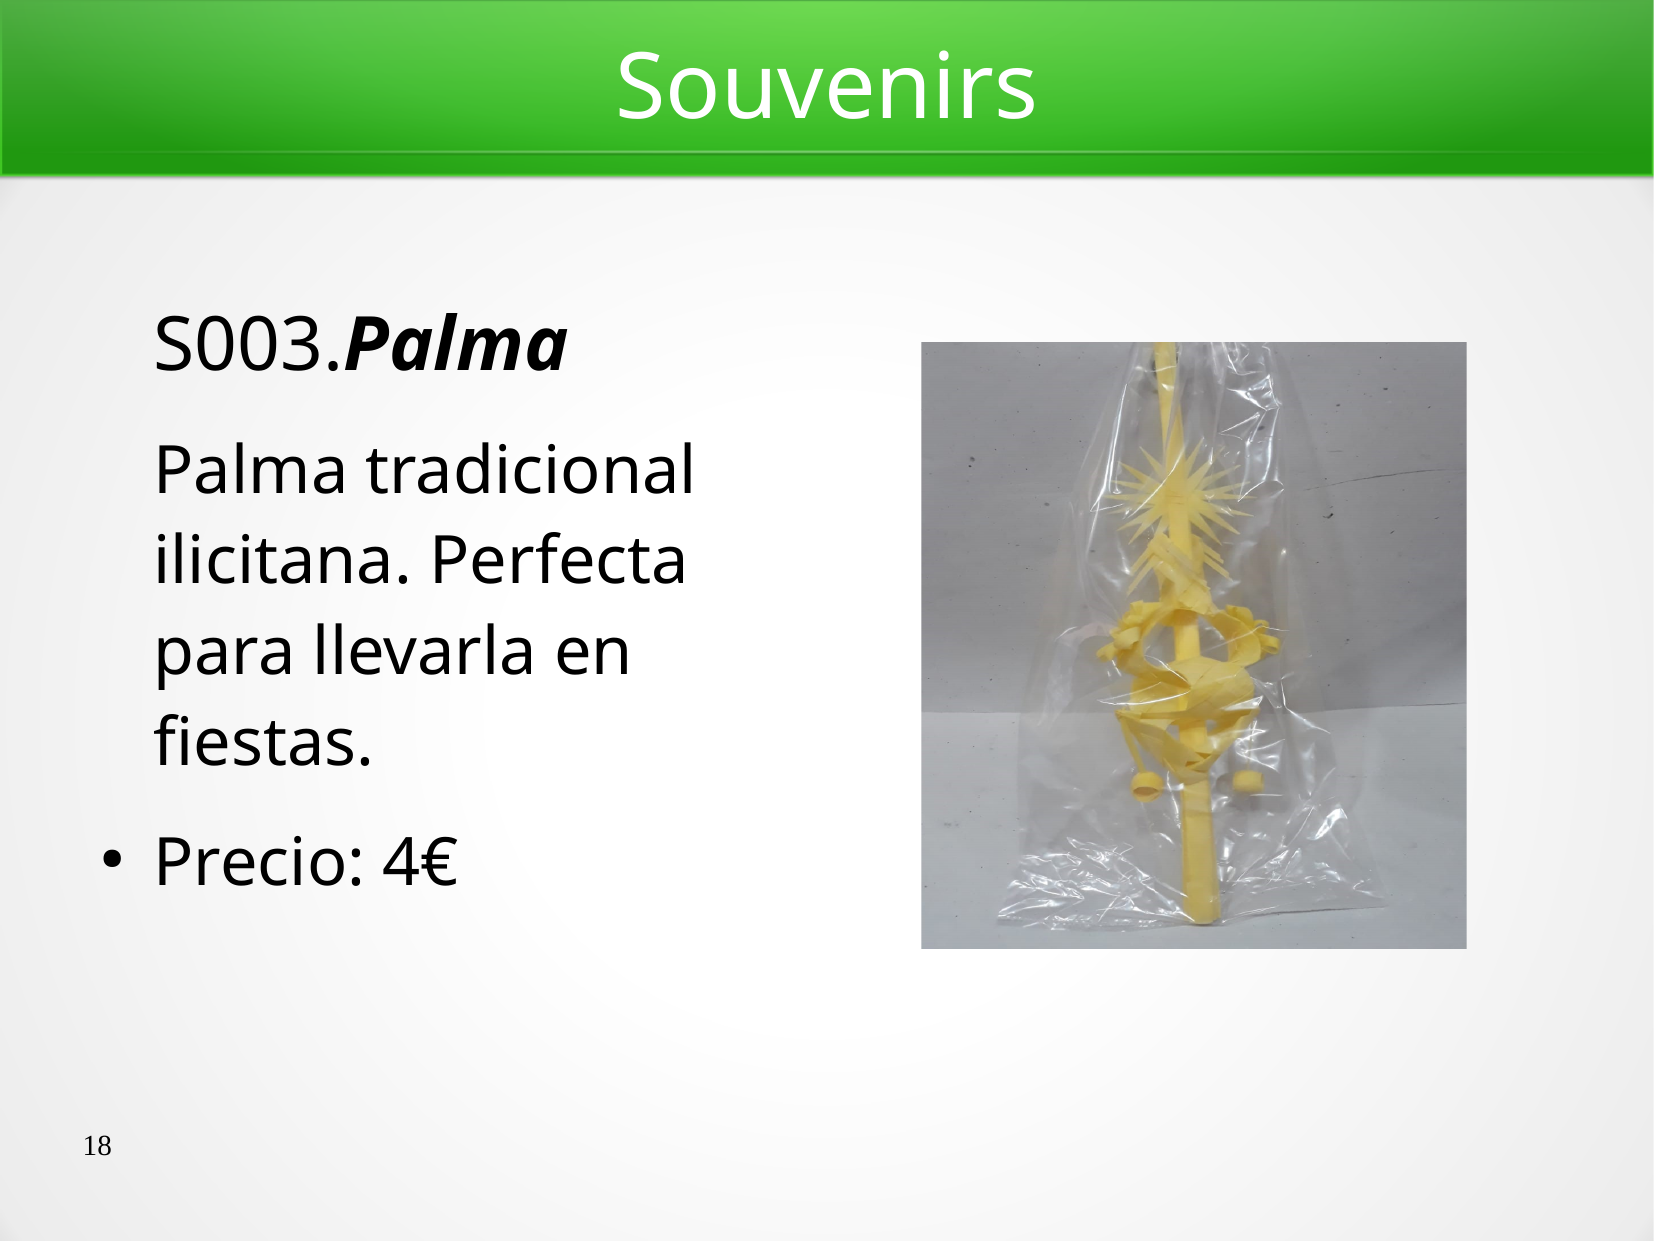

# Souvenirs
S003.Palma
Palma tradicional ilicitana. Perfecta para llevarla en fiestas.
Precio: 4€
18